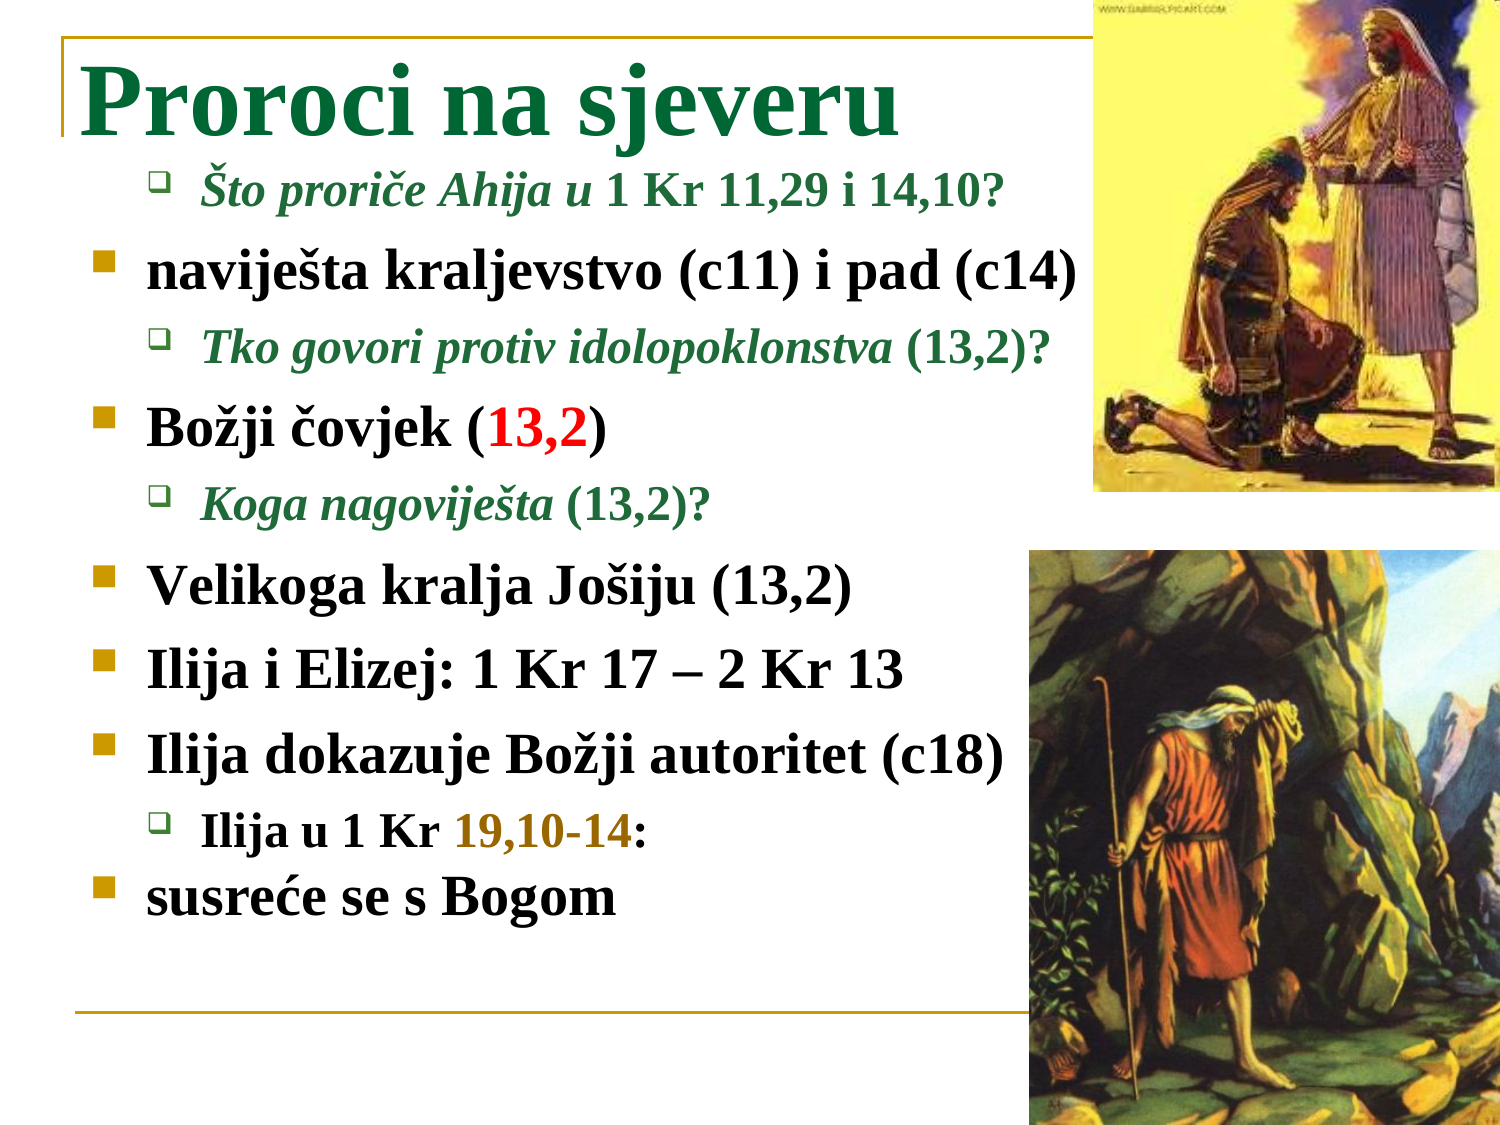

# Proroci na sjeveru
Što proriče Ahija u 1 Kr 11,29 i 14,10?
naviješta kraljevstvo (c11) i pad (c14)
Tko govori protiv idolopoklonstva (13,2)?
Božji čovjek (13,2)
Koga nagoviješta (13,2)?
Velikoga kralja Jošiju (13,2)
Ilija i Elizej: 1 Kr 17 – 2 Kr 13
Ilija dokazuje Božji autoritet (c18)
Ilija u 1 Kr 19,10-14:
susreće se s Bogom